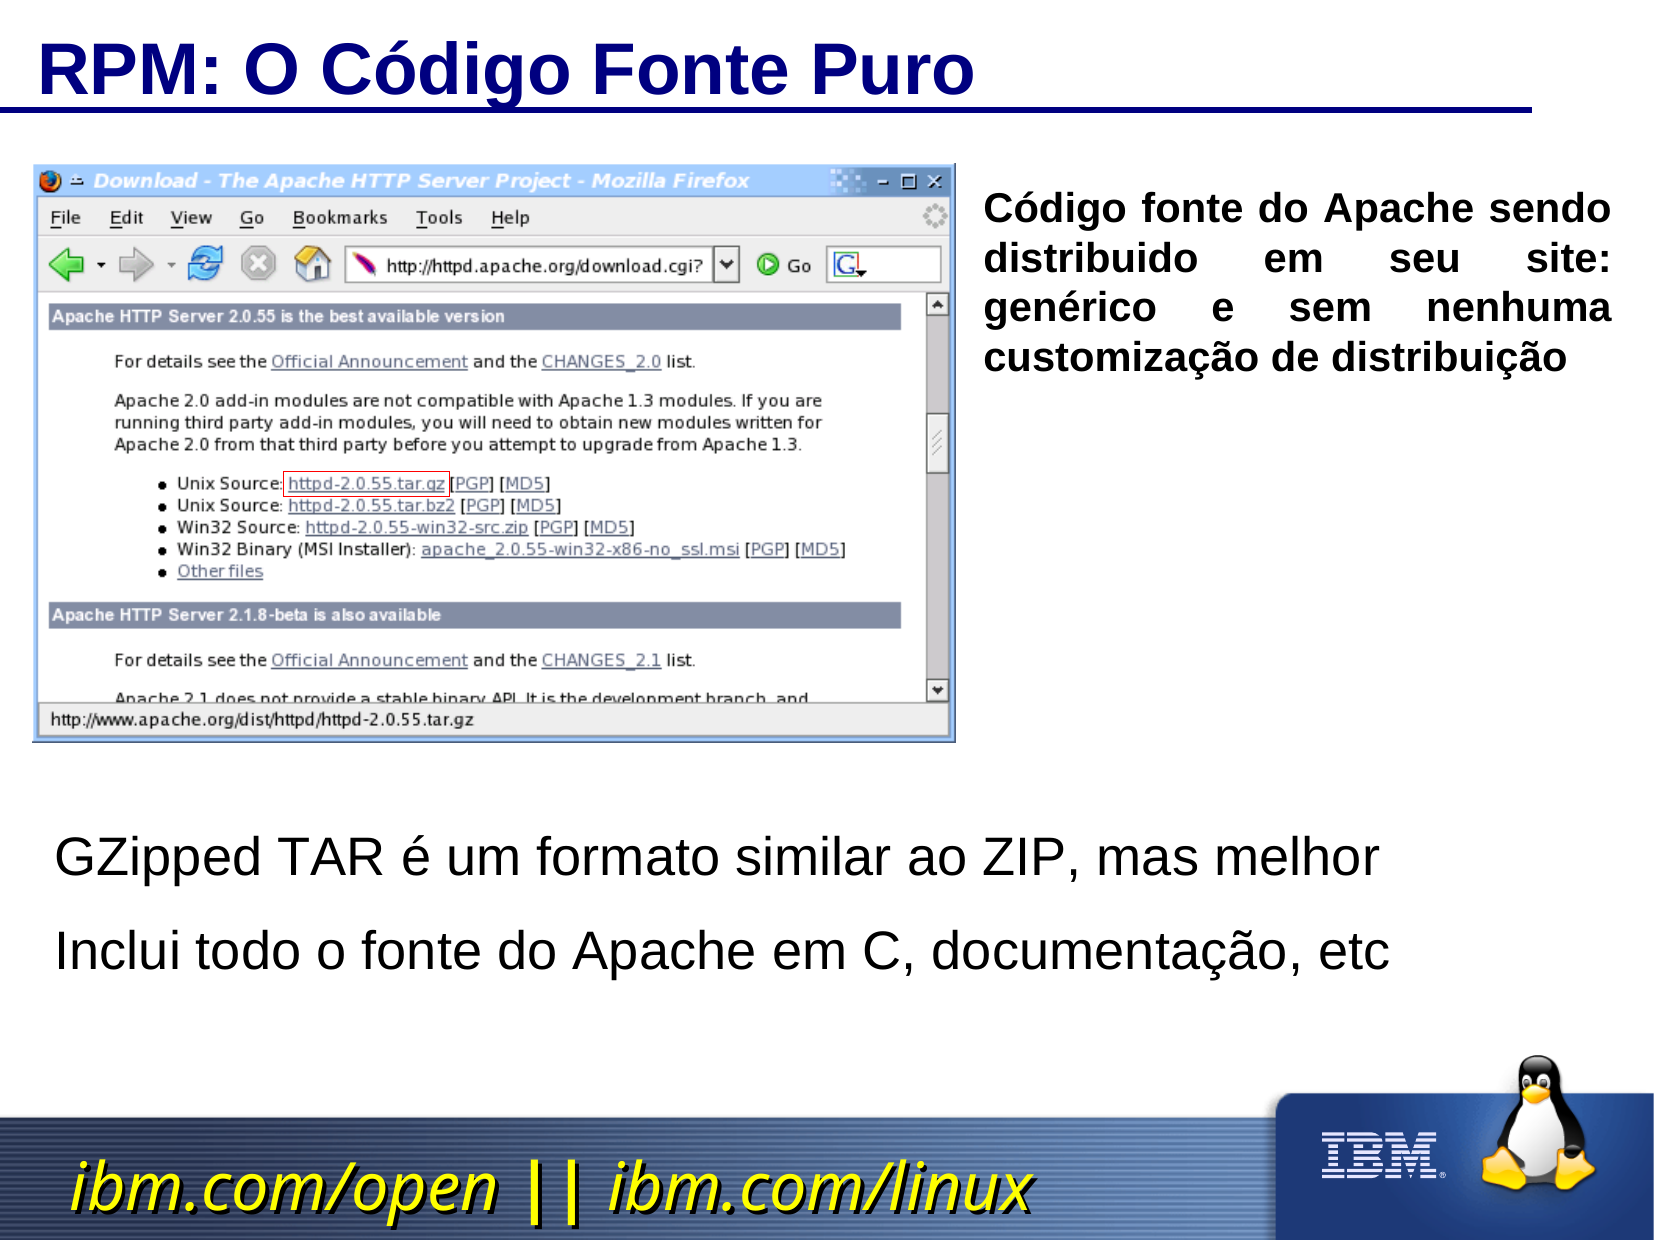

RPM: O Código Fonte Puro
Código fonte do Apache sendo distribuido em seu site: genérico e sem nenhuma customização de distribuição
# GZipped TAR é um formato similar ao ZIP, mas melhor
Inclui todo o fonte do Apache em C, documentação, etc